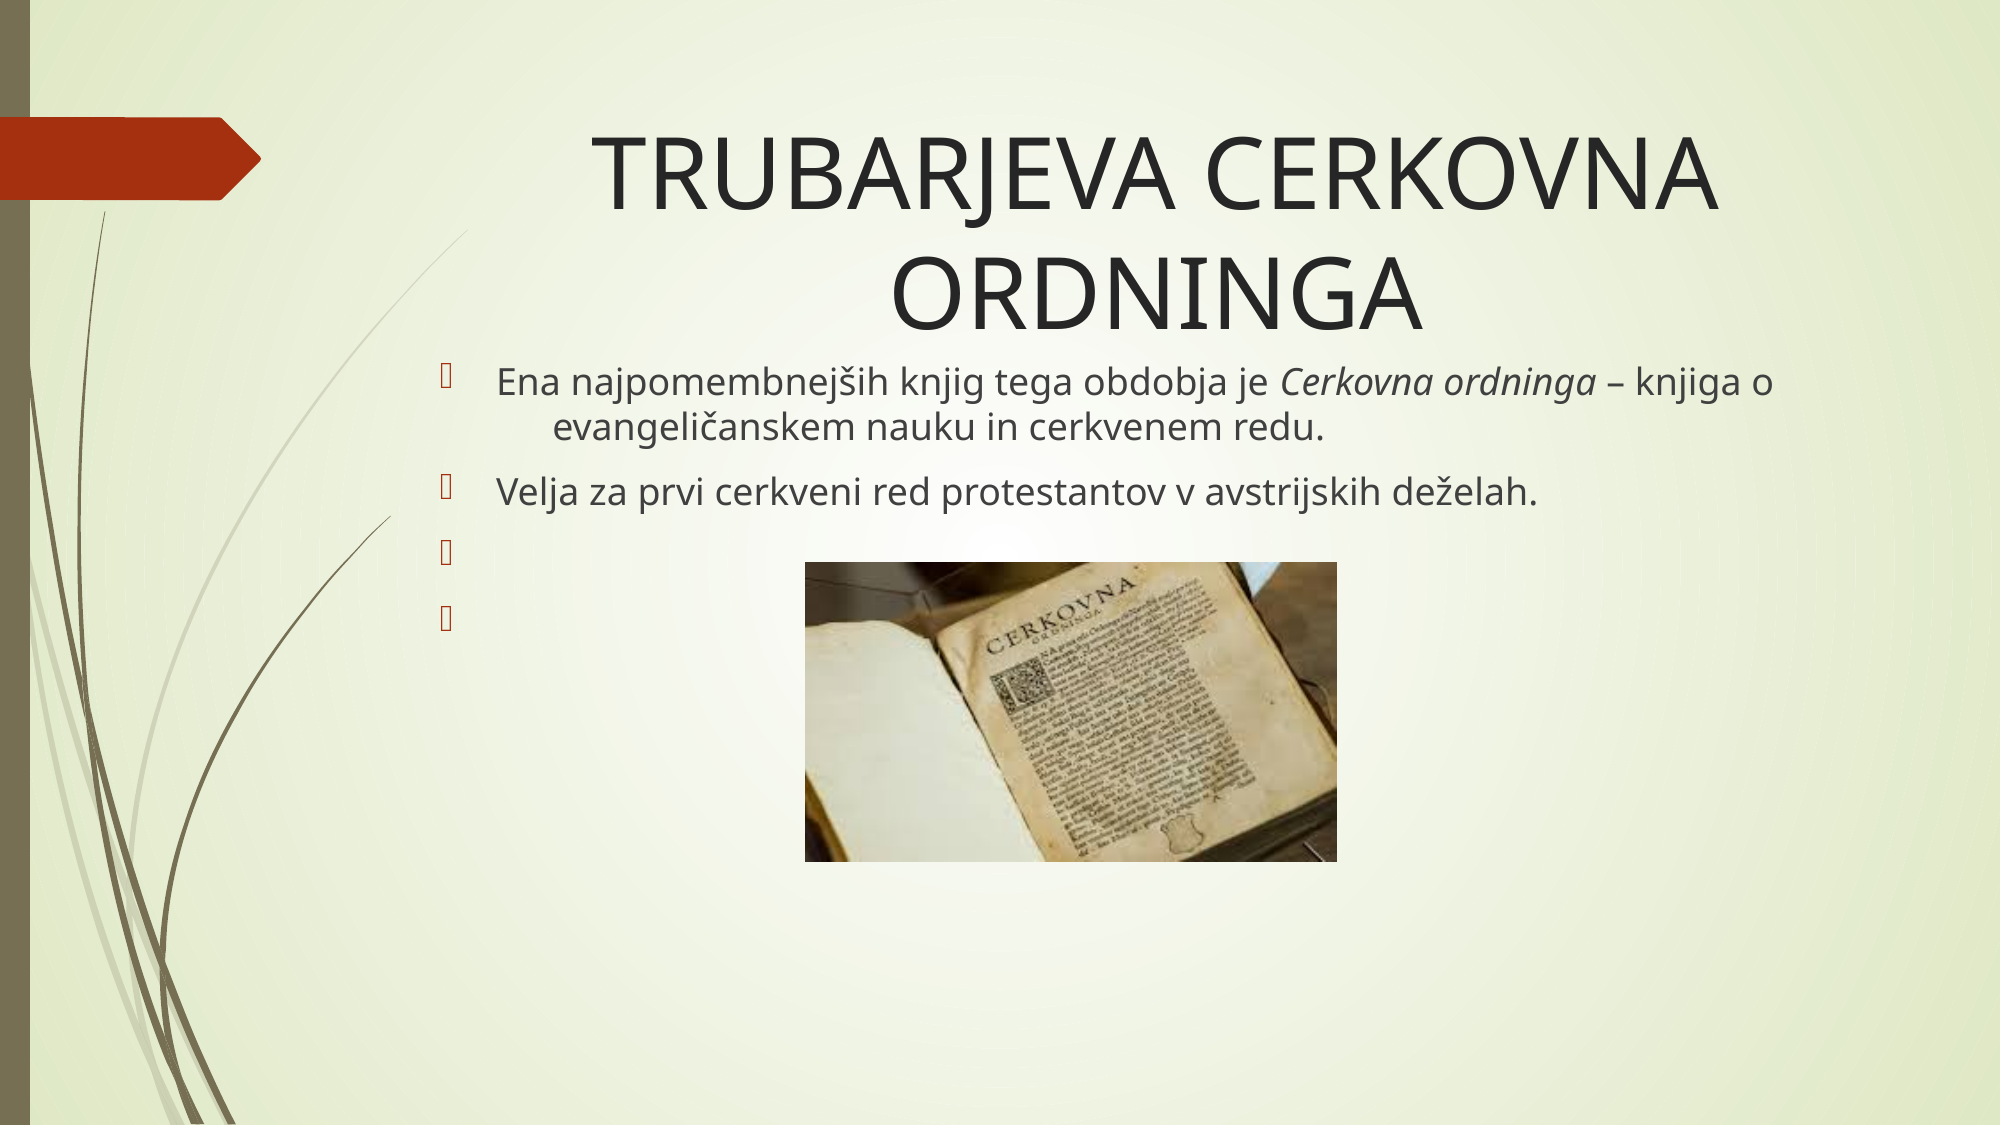

# TRUBARJEVA CERKOVNA ORDNINGA
Ena najpomembnejših knjig tega obdobja je Cerkovna ordninga – knjiga o evangeličanskem nauku in cerkvenem redu.
Velja za prvi cerkveni red protestantov v avstrijskih deželah.